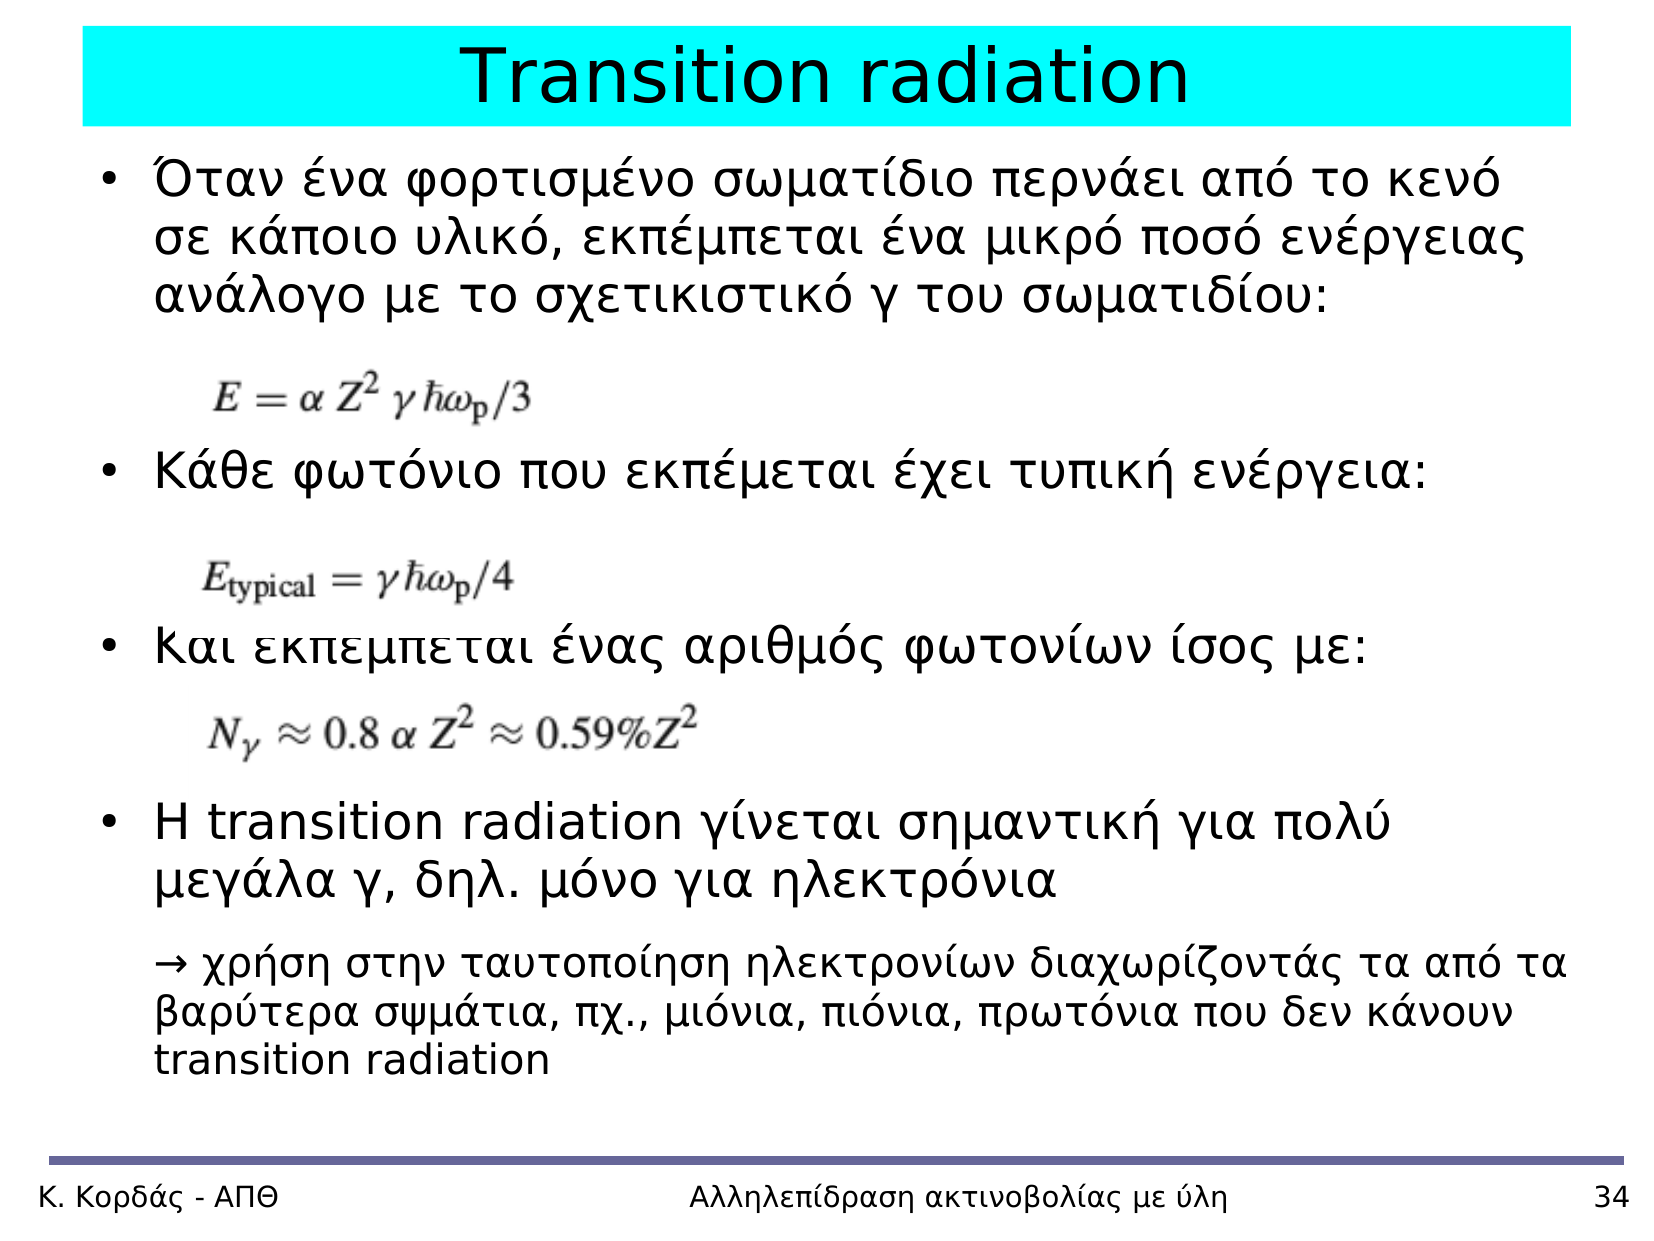

# Transition radiation
Όταν ένα φορτισμένο σωματίδιο περνάει από το κενό σε κάποιο υλικό, εκπέμπεται ένα μικρό ποσό ενέργειας ανάλογο με το σχετικιστικό γ του σωματιδίου:
Κάθε φωτόνιο που εκπέμεται έχει τυπική ενέργεια:
Και εκπέμπεται ένας αριθμός φωτονίων ίσος με:
Η transition radiation γίνεται σημαντική για πολύ μεγάλα γ, δηλ. μόνο για ηλεκτρόνια
→ χρήση στην ταυτοποίηση ηλεκτρονίων διαχωρίζοντάς τα από τα βαρύτερα σψμάτια, πχ., μιόνια, πιόνια, πρωτόνια που δεν κάνουν transition radiation
Κ. Κορδάς - ΑΠΘ
Αλληλεπίδραση ακτινοβολίας με ύλη
34